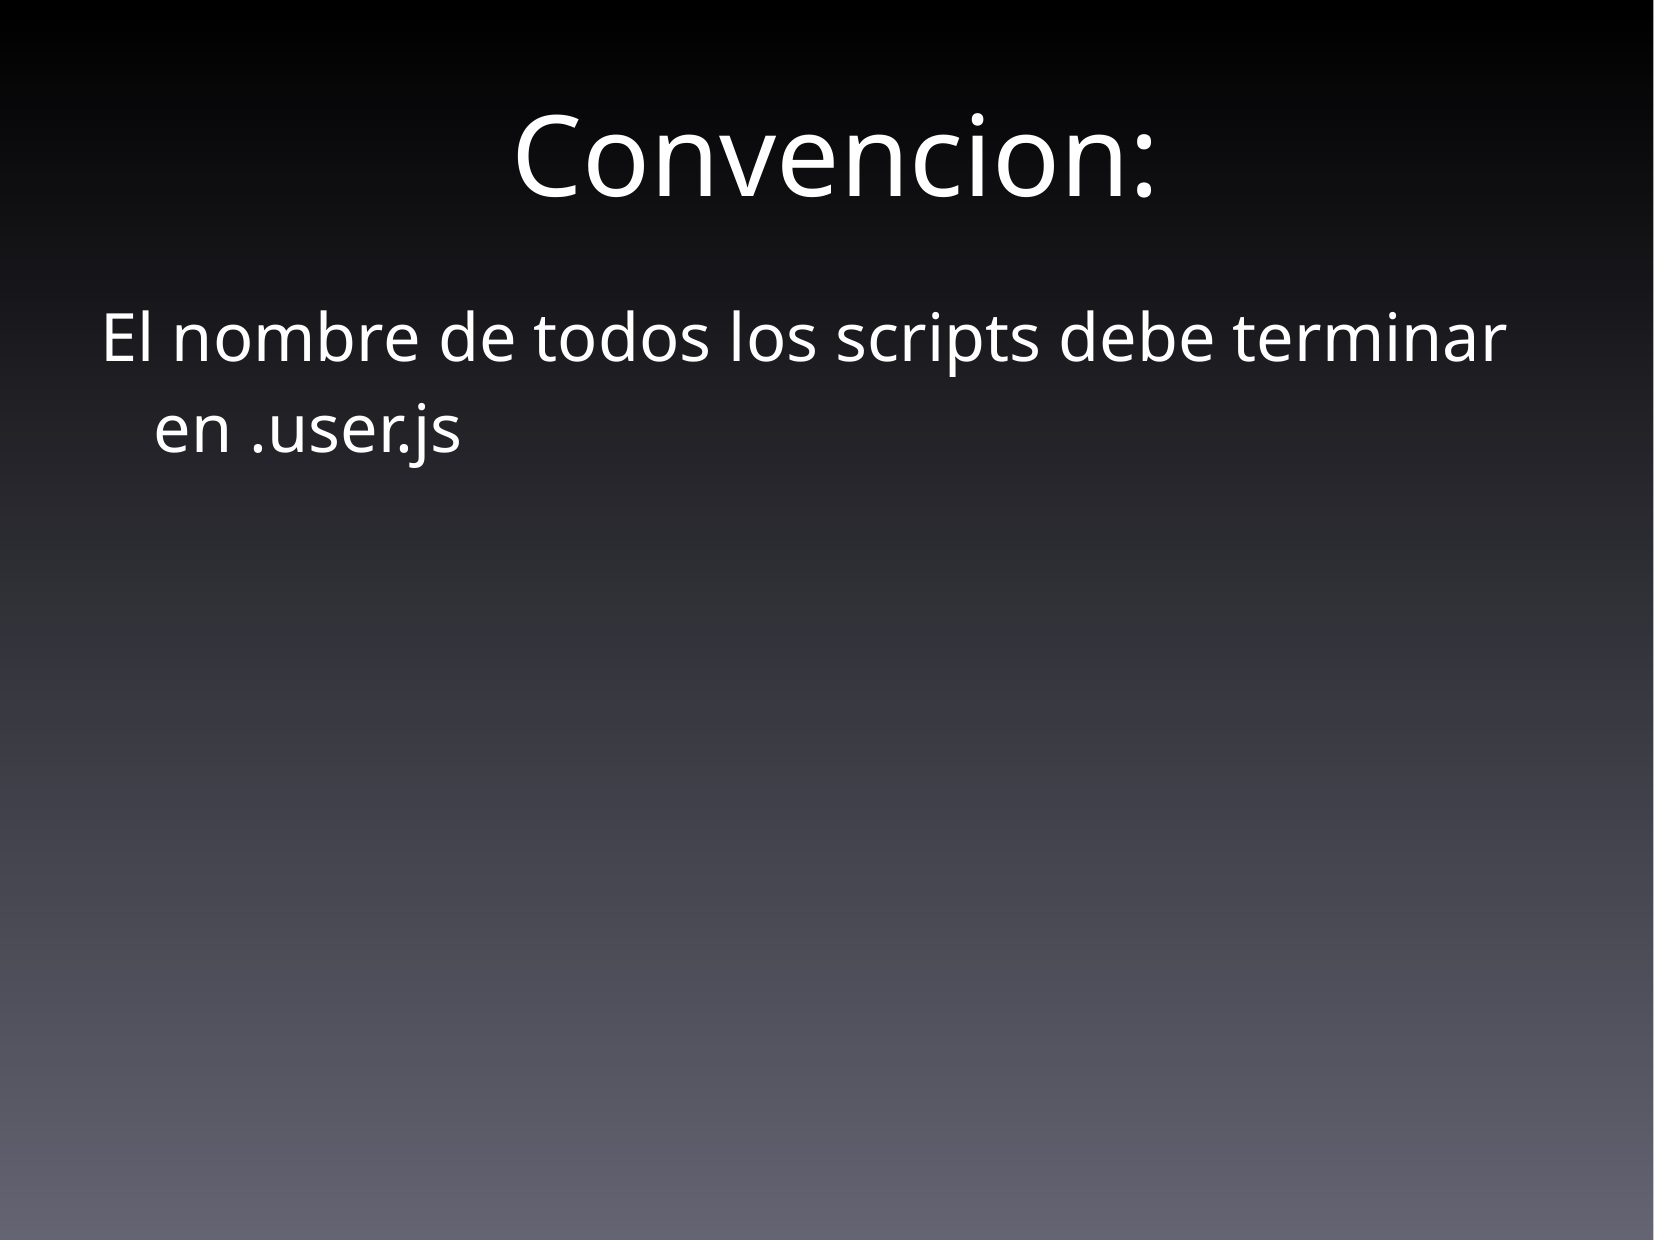

# Convencion:
El nombre de todos los scripts debe terminar en .user.js